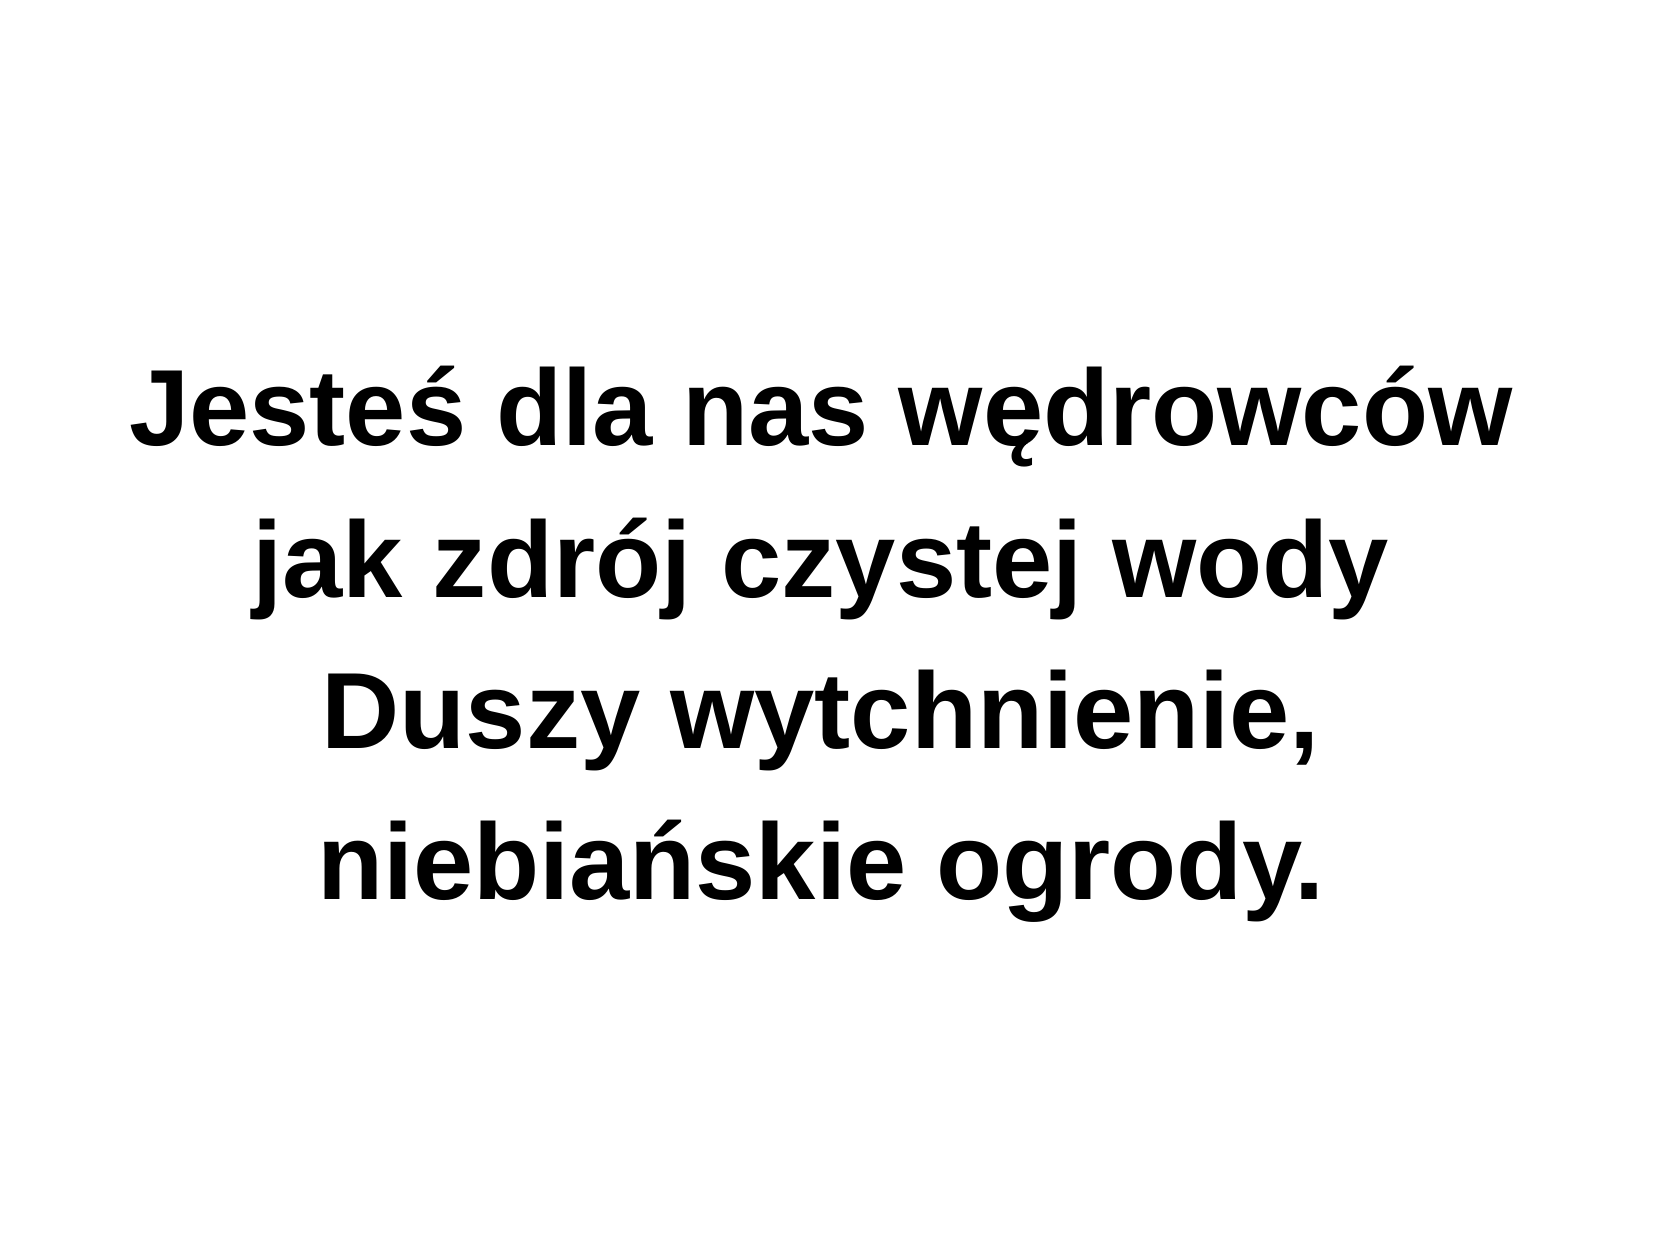

# Jesteś dla nas wędrowców
jak zdrój czystej wody
Duszy wytchnienie,
niebiańskie ogrody.